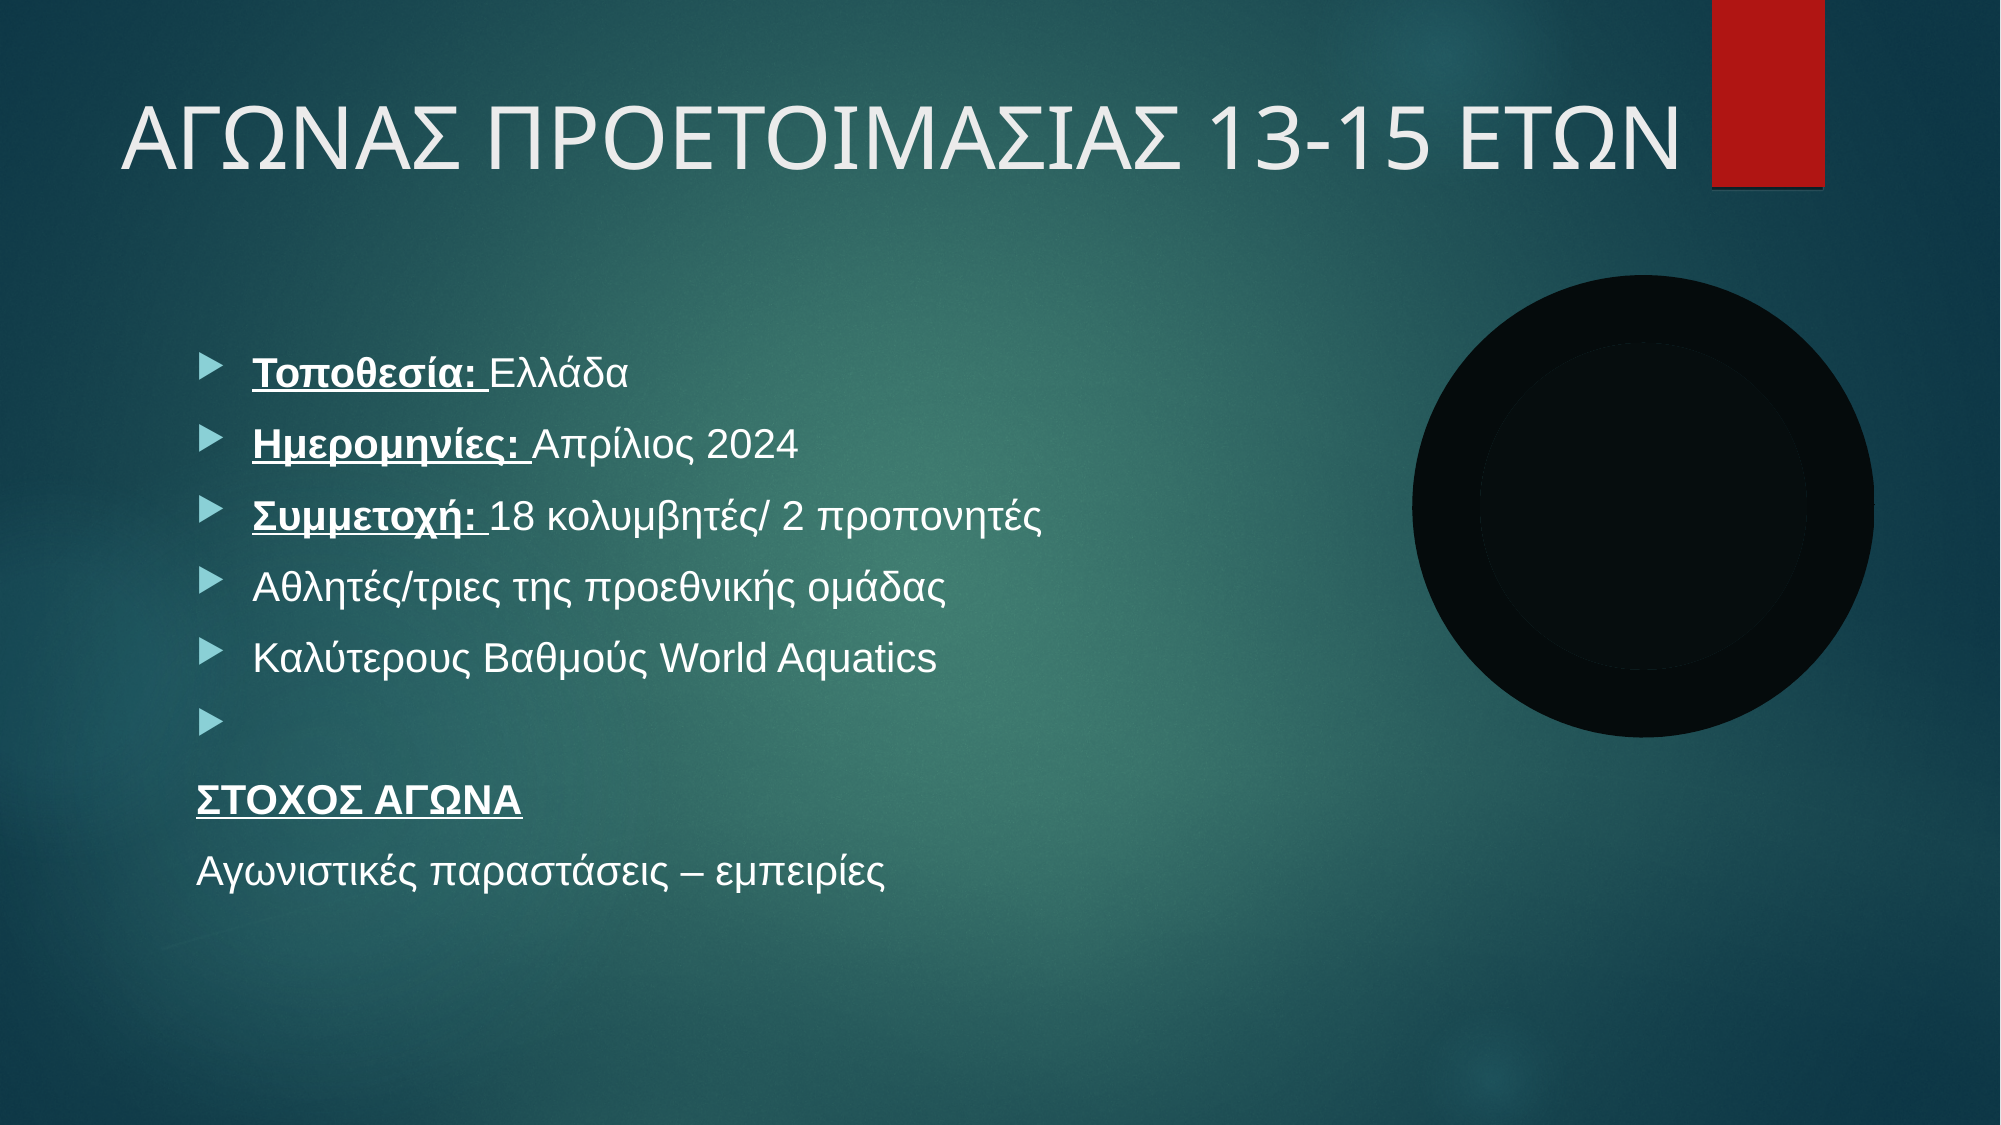

# ΑΓΩΝΑΣ ΠΡΟΕΤΟΙΜΑΣΙΑΣ 13-15 ΕΤΩΝ
Τοποθεσία: Ελλάδα
Ημερομηνίες: Απρίλιος 2024
Συμμετοχή: 18 κολυμβητές/ 2 προπονητές
Αθλητές/τριες της προεθνικής ομάδας
Καλύτερους Βαθμούς World Aquatics
ΣΤΟΧΟΣ ΑΓΩΝΑ
Αγωνιστικές παραστάσεις – εμπειρίες